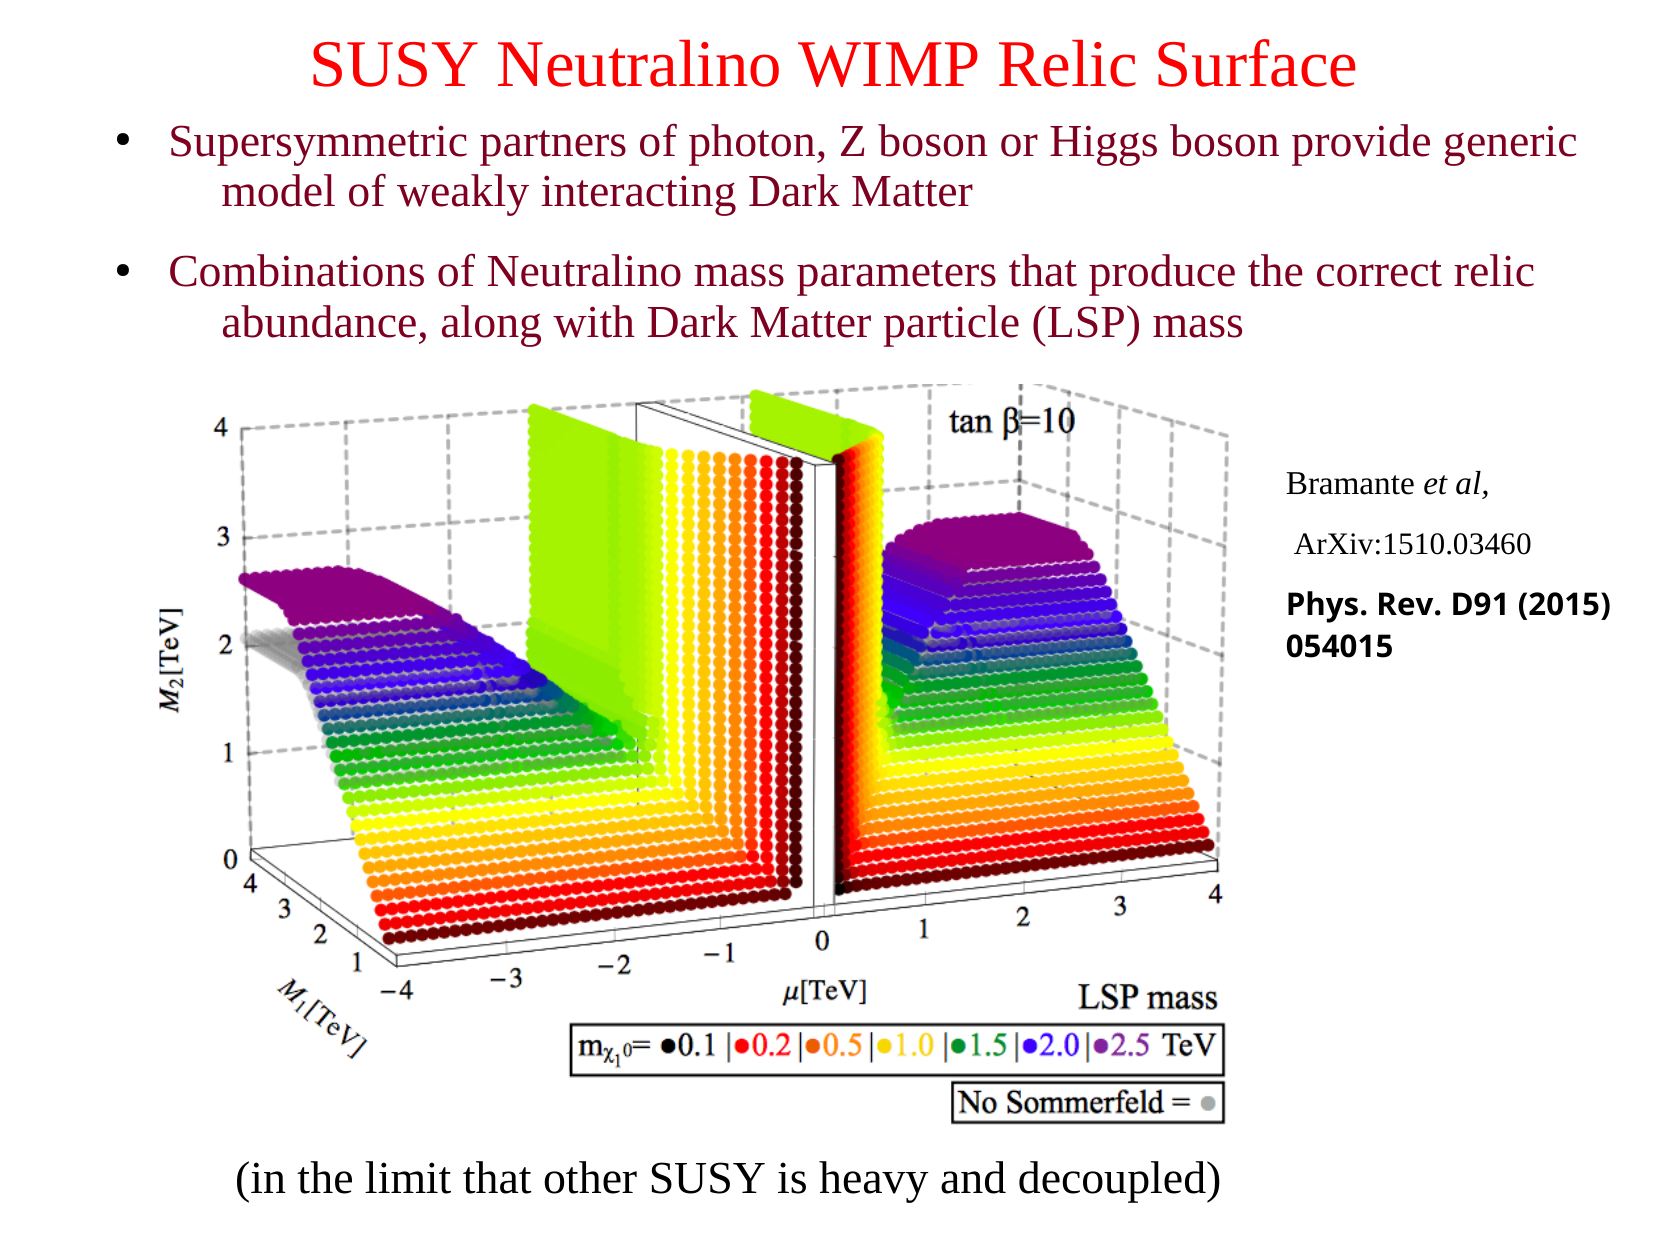

# SUSY Neutralino WIMP Relic Surface
Supersymmetric partners of photon, Z boson or Higgs boson provide generic model of weakly interacting Dark Matter
Combinations of Neutralino mass parameters that produce the correct relic abundance, along with Dark Matter particle (LSP) mass
Bramante et al,
 ArXiv:1510.03460
Phys. Rev. D91 (2015) 054015
(in the limit that other SUSY is heavy and decoupled)